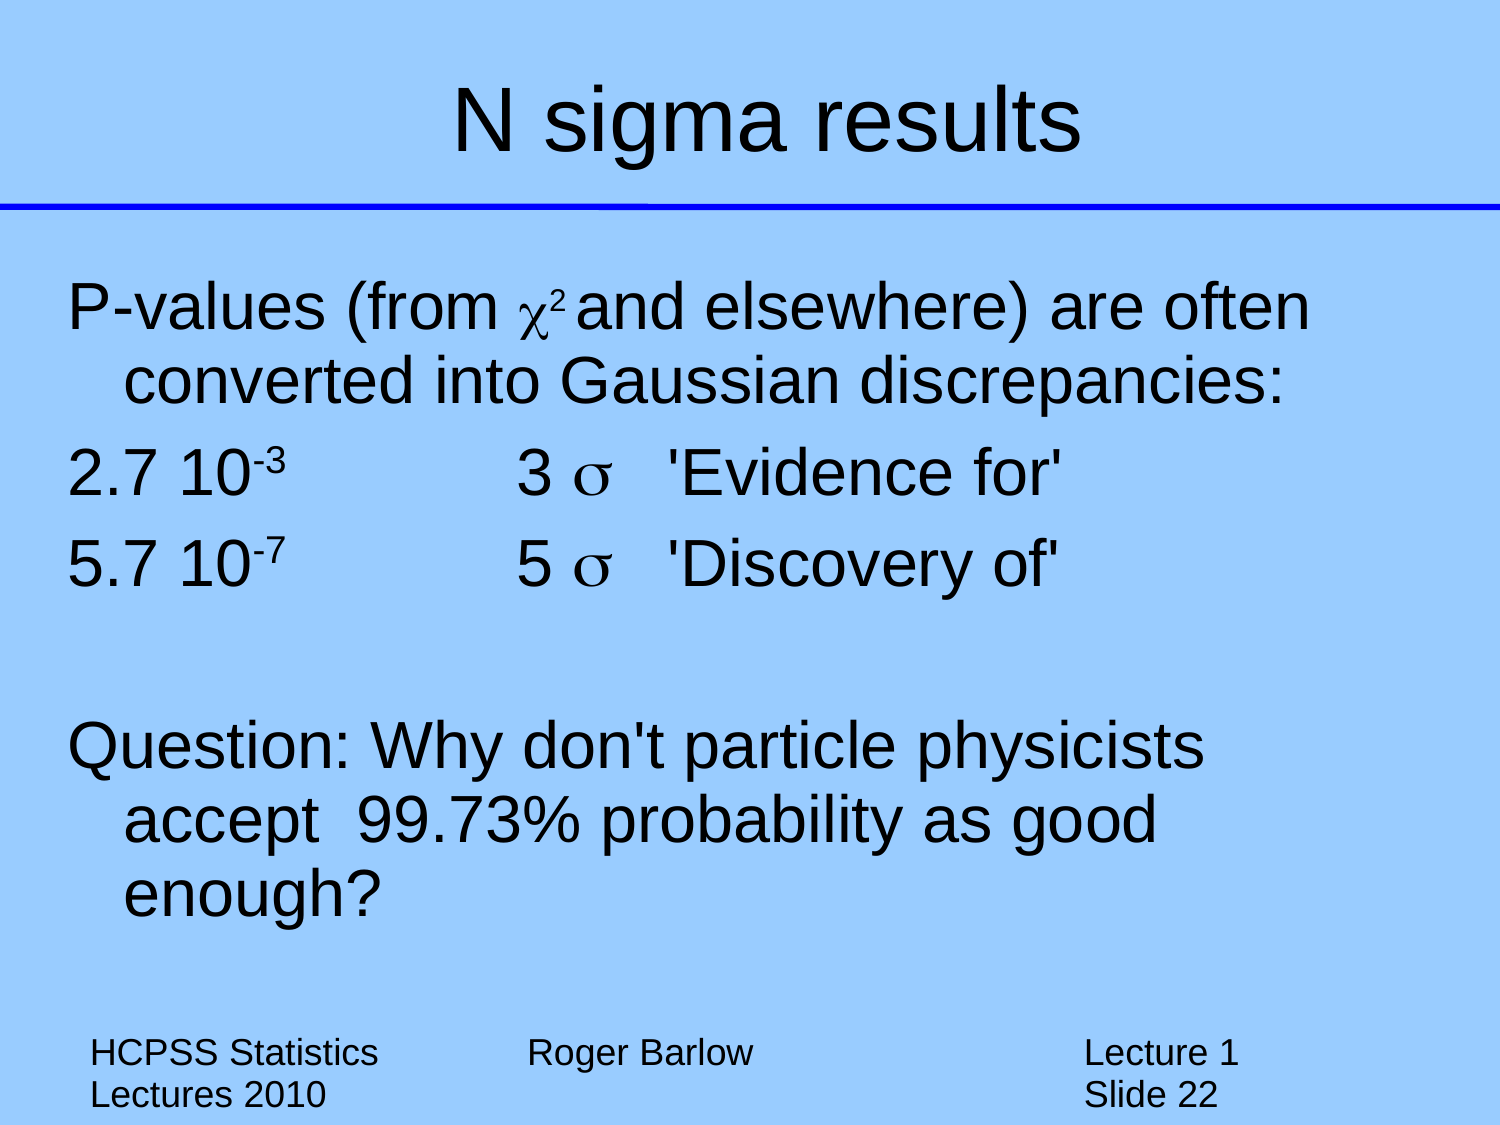

# N sigma results
P-values (from 2 and elsewhere) are often converted into Gaussian discrepancies:
2.7 10-3		3  'Evidence for'
5.7 10-7		5  'Discovery of'
Question: Why don't particle physicists accept 99.73% probability as good enough?
22